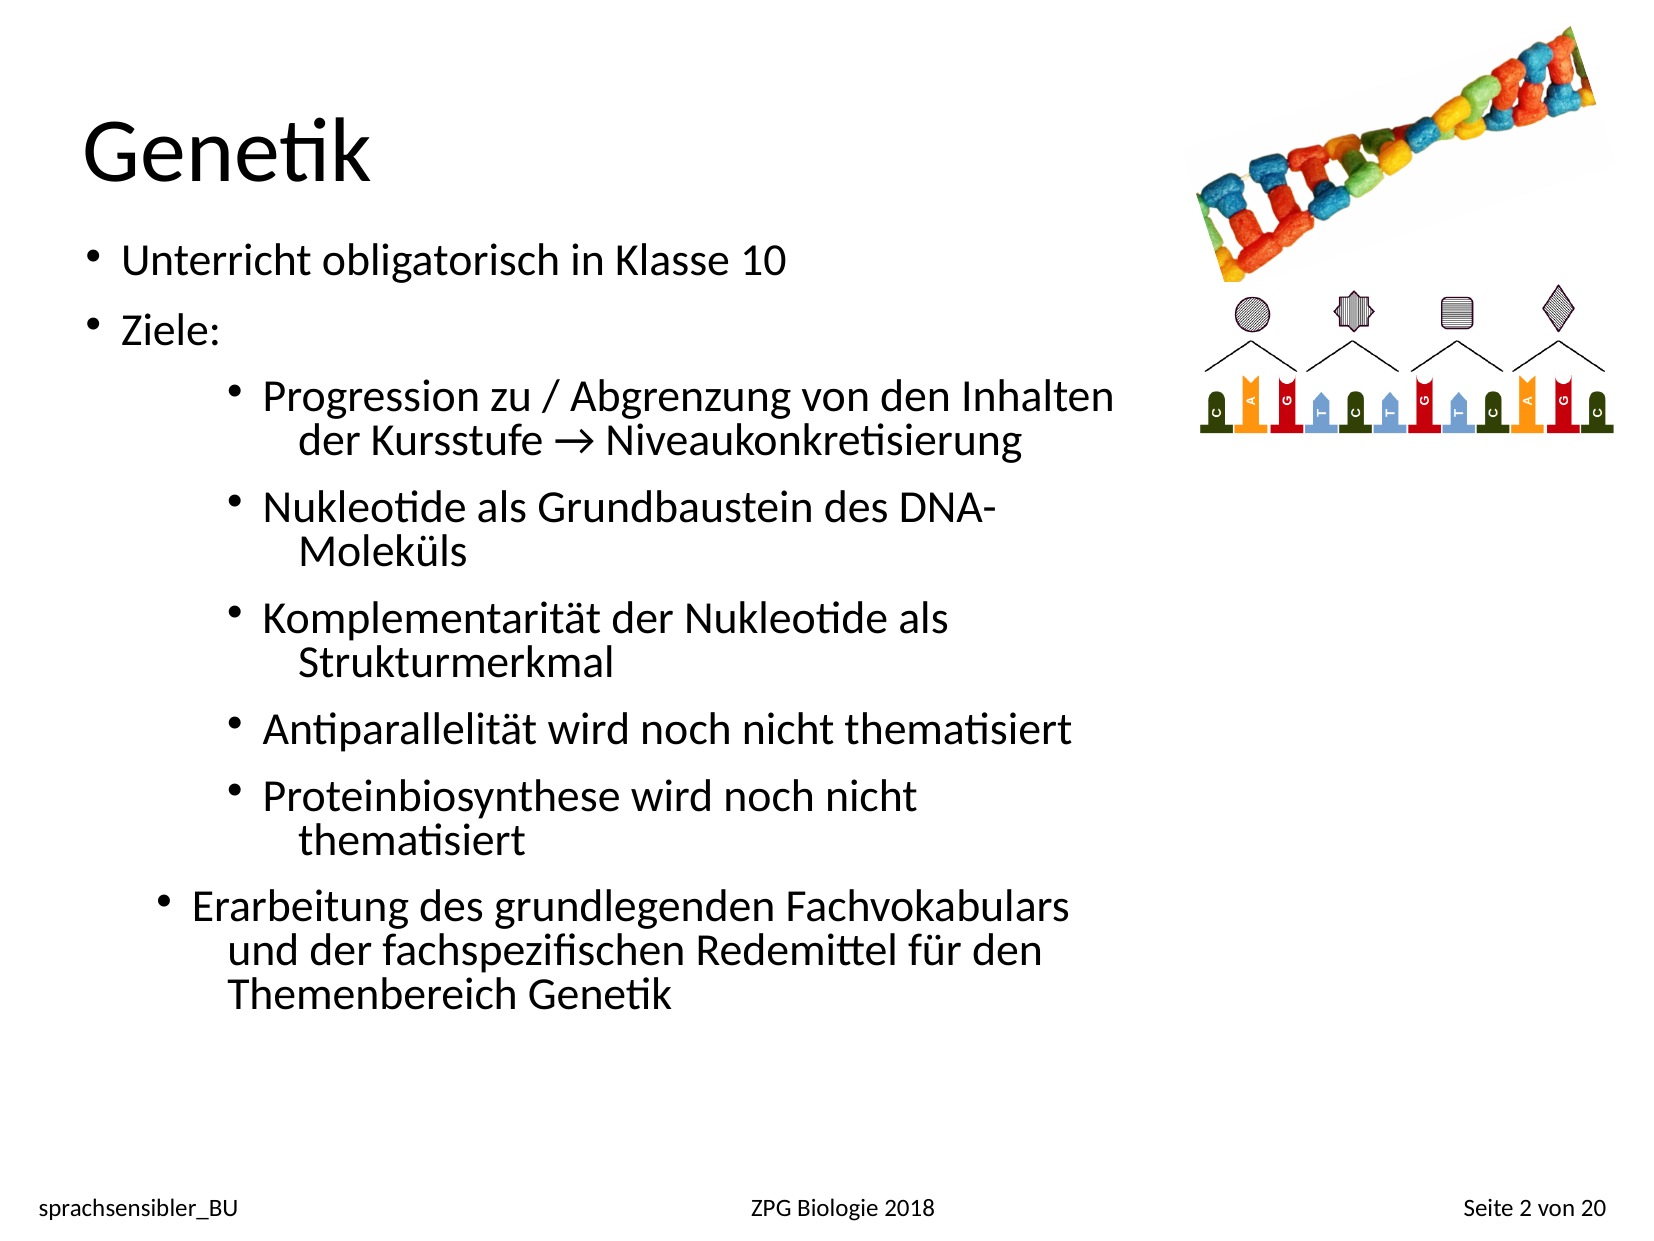

# Genetik
Unterricht obligatorisch in Klasse 10
Ziele:
Progression zu / Abgrenzung von den Inhalten der Kursstufe → Niveaukonkretisierung
Nukleotide als Grundbaustein des DNA-Moleküls
Komplementarität der Nukleotide als Strukturmerkmal
Antiparallelität wird noch nicht thematisiert
Proteinbiosynthese wird noch nicht thematisiert
Erarbeitung des grundlegenden Fachvokabulars und der fachspezifischen Redemittel für den Themenbereich Genetik
sprachsensibler_BU					ZPG Biologie 2018					Seite 2 von 20